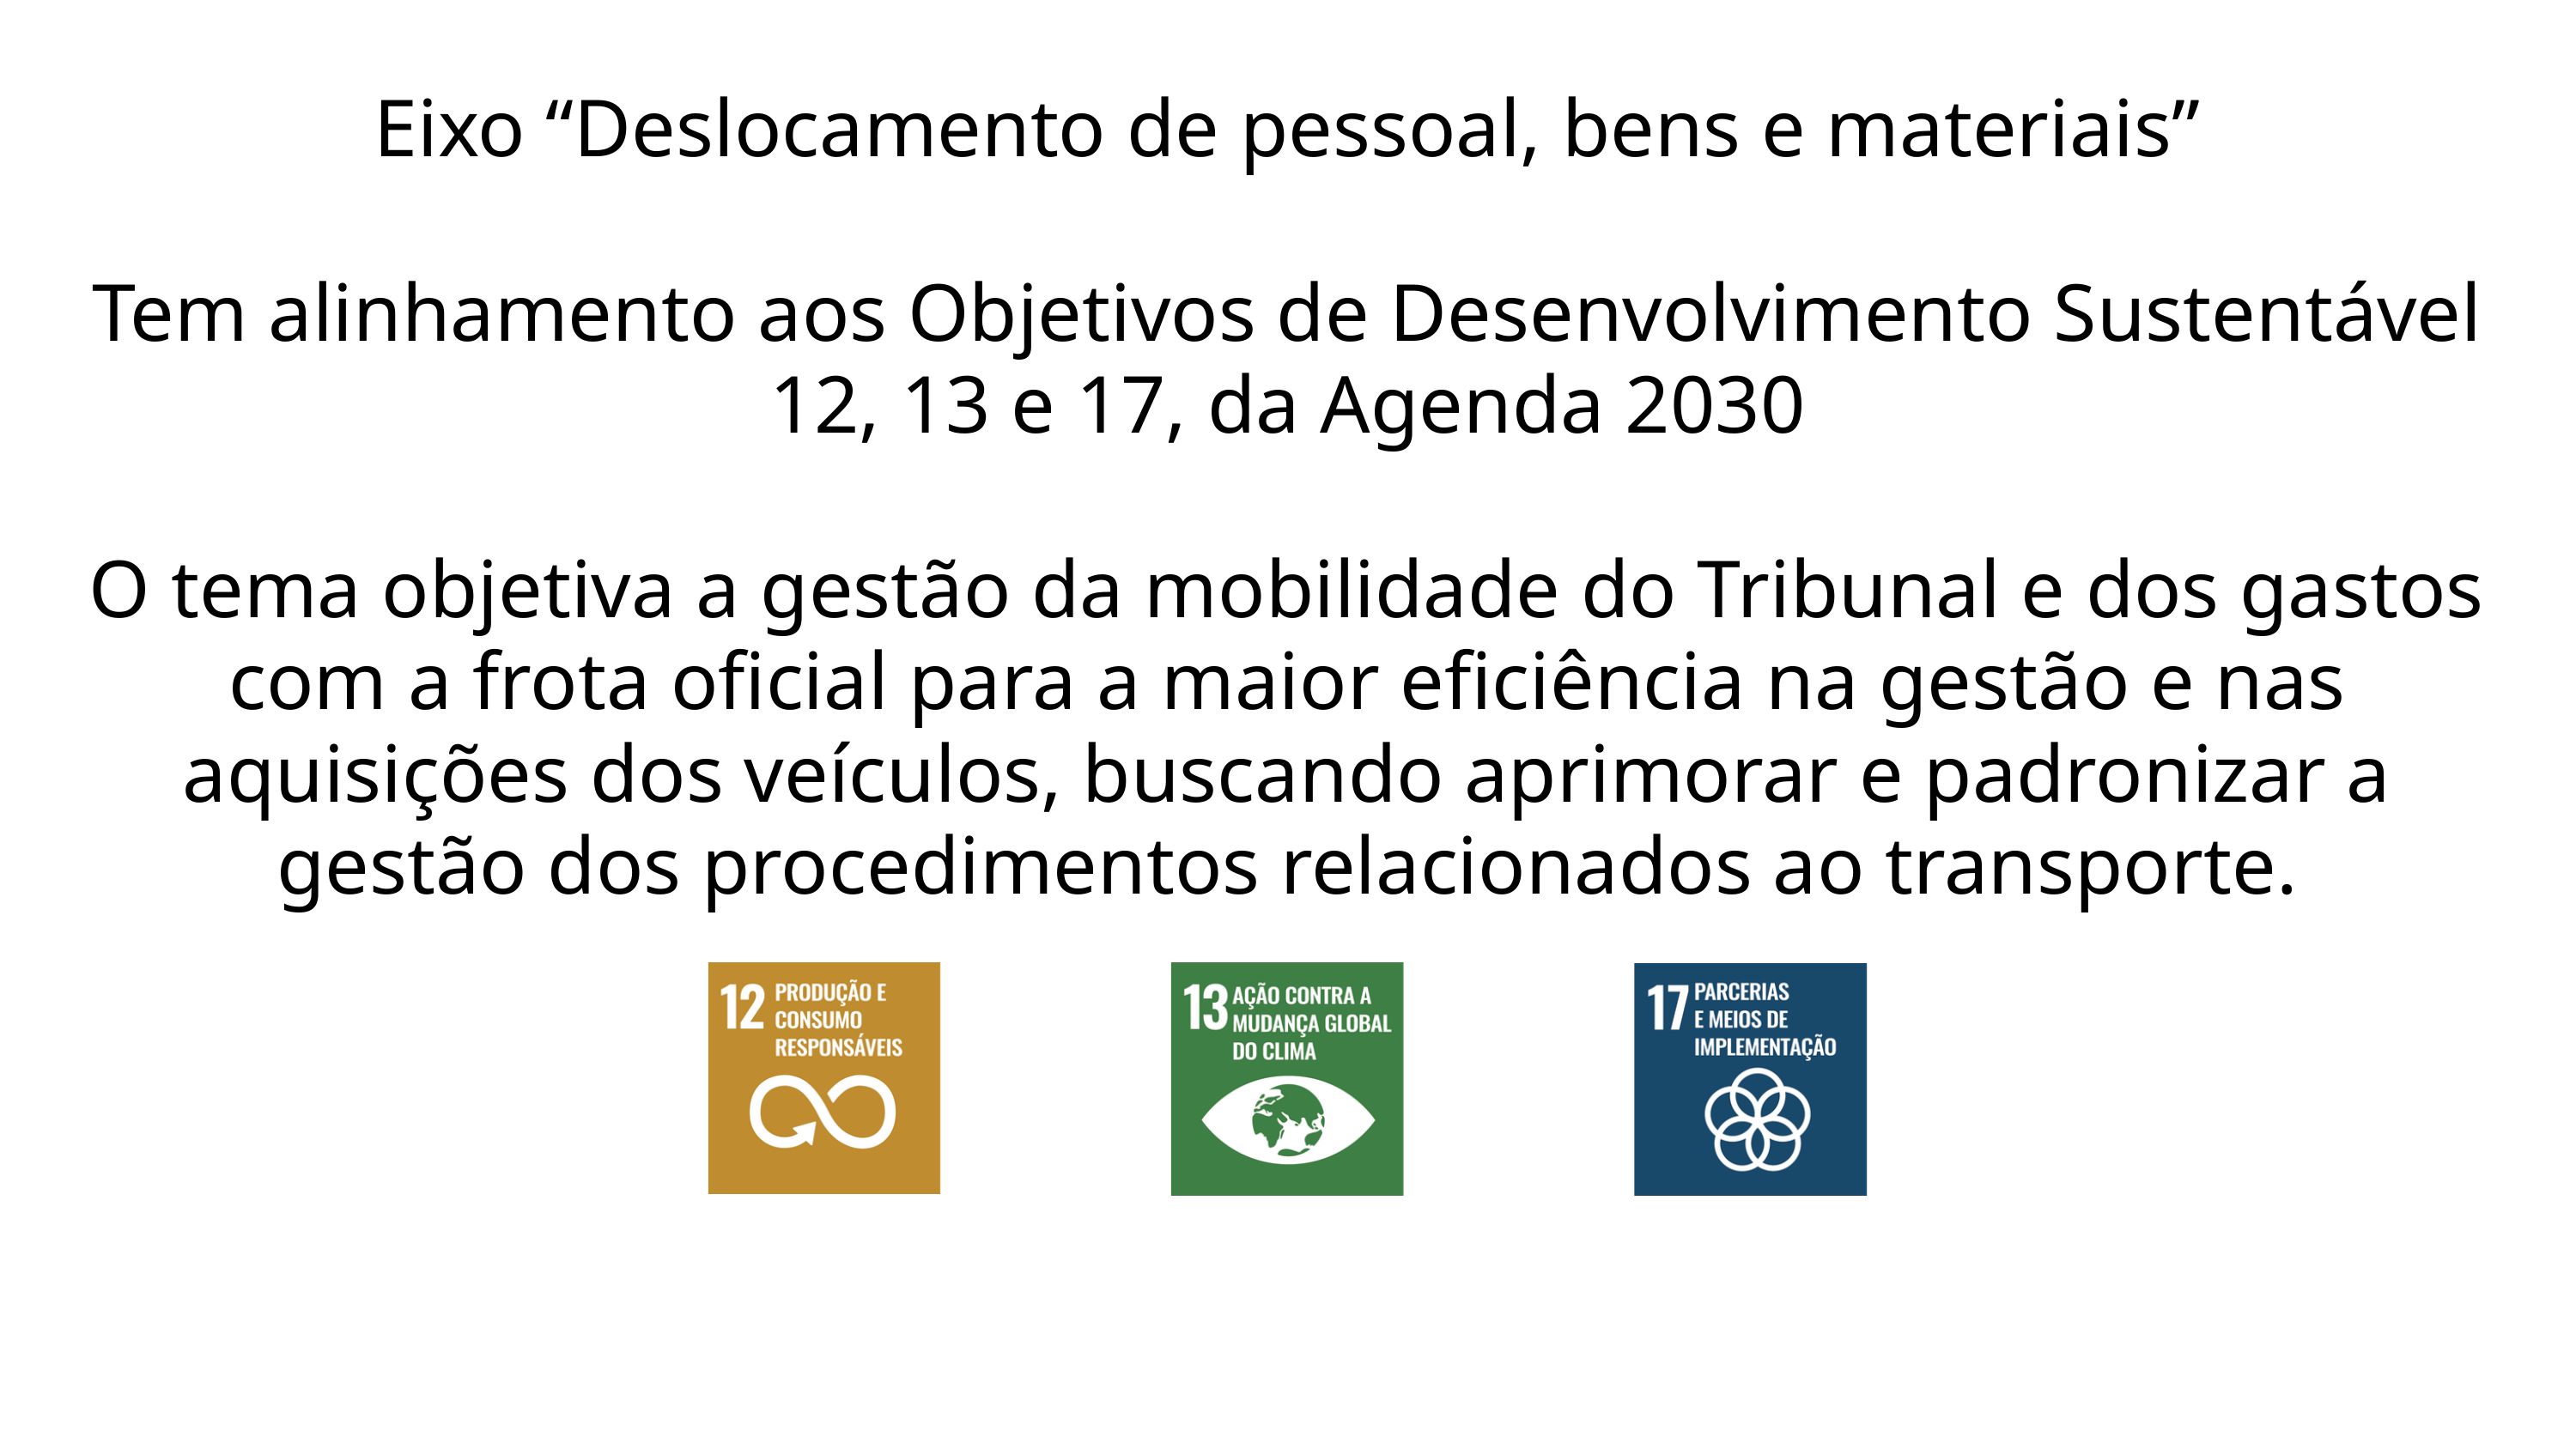

Eixo “Deslocamento de pessoal, bens e materiais”
Tem alinhamento aos Objetivos de Desenvolvimento Sustentável 12, 13 e 17, da Agenda 2030
O tema objetiva a gestão da mobilidade do Tribunal e dos gastos com a frota oficial para a maior eficiência na gestão e nas aquisições dos veículos, buscando aprimorar e padronizar a gestão dos procedimentos relacionados ao transporte.